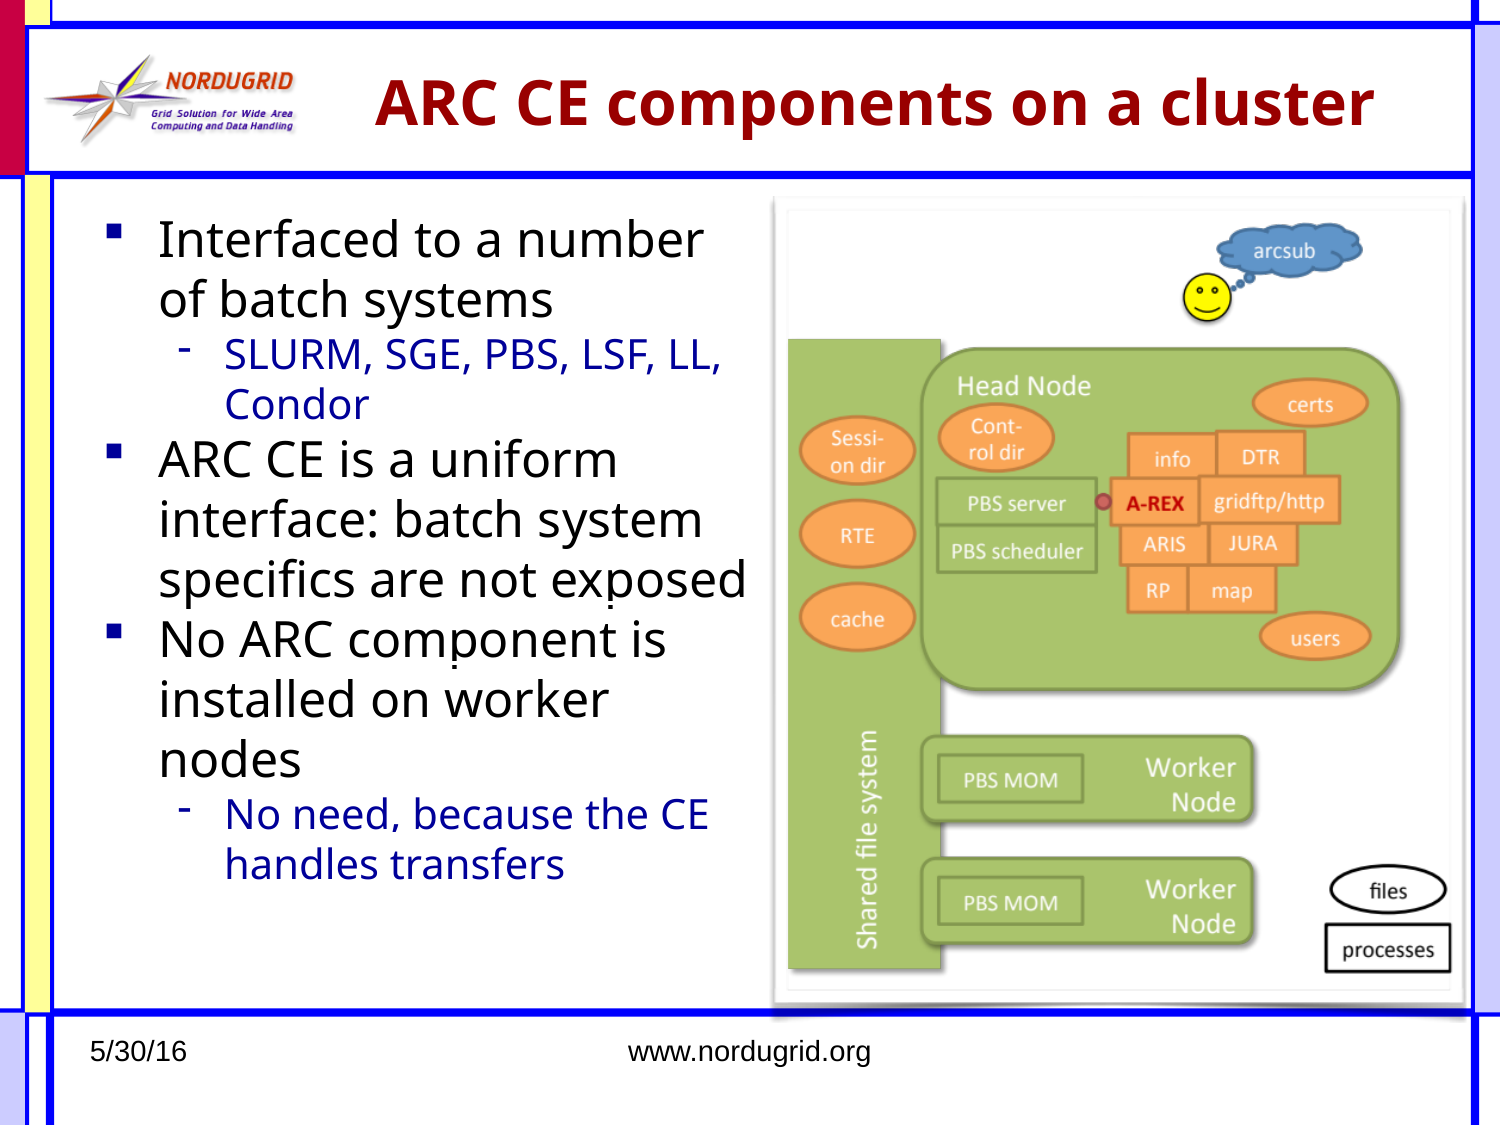

ARC CE components on a cluster
Interfaced to a number of batch systems
SLURM, SGE, PBS, LSF, LL, Condor
ARC CE is a uniform interface: batch system specifics are not exposed
No ARC component is installed on worker nodes
No need, because the CE handles transfers
5/30/16
www.nordugrid.org